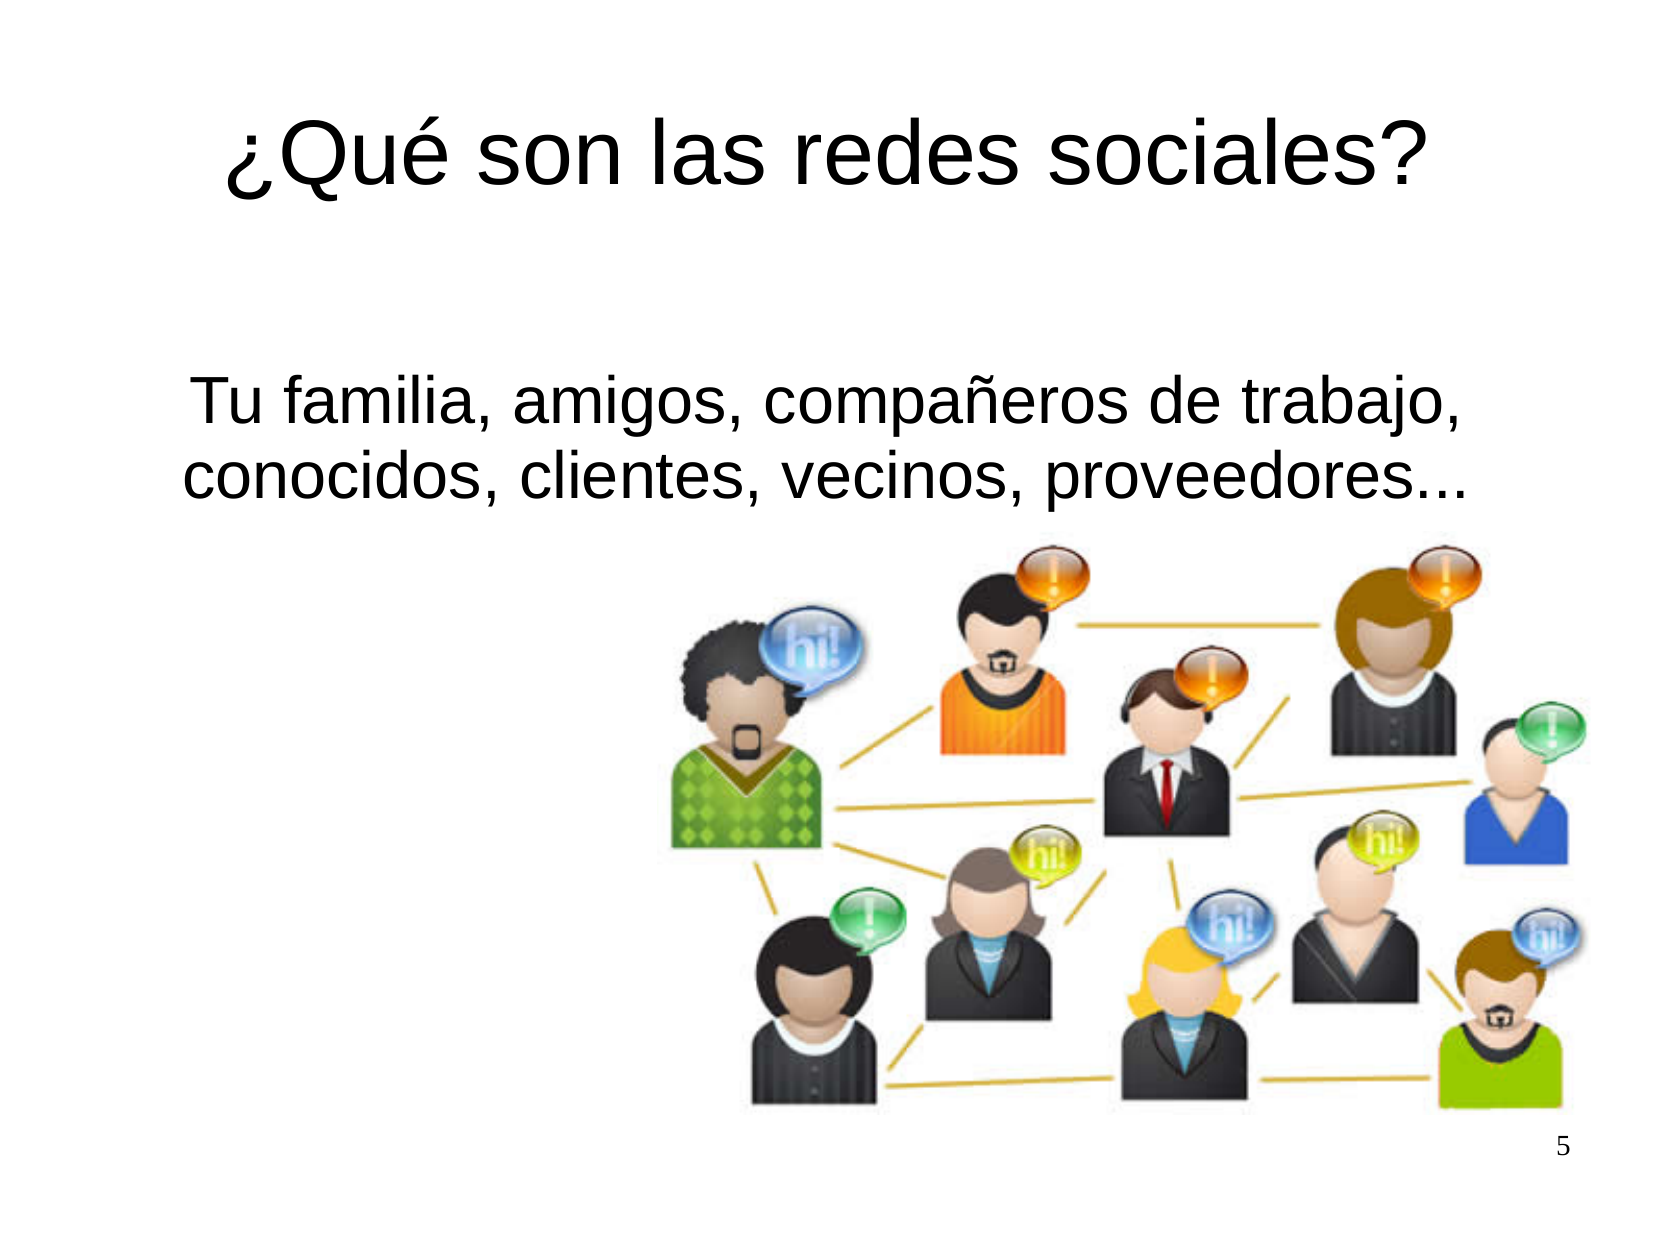

¿Qué son las redes sociales?
# Tu familia, amigos, compañeros de trabajo, conocidos, clientes, vecinos, proveedores...
5